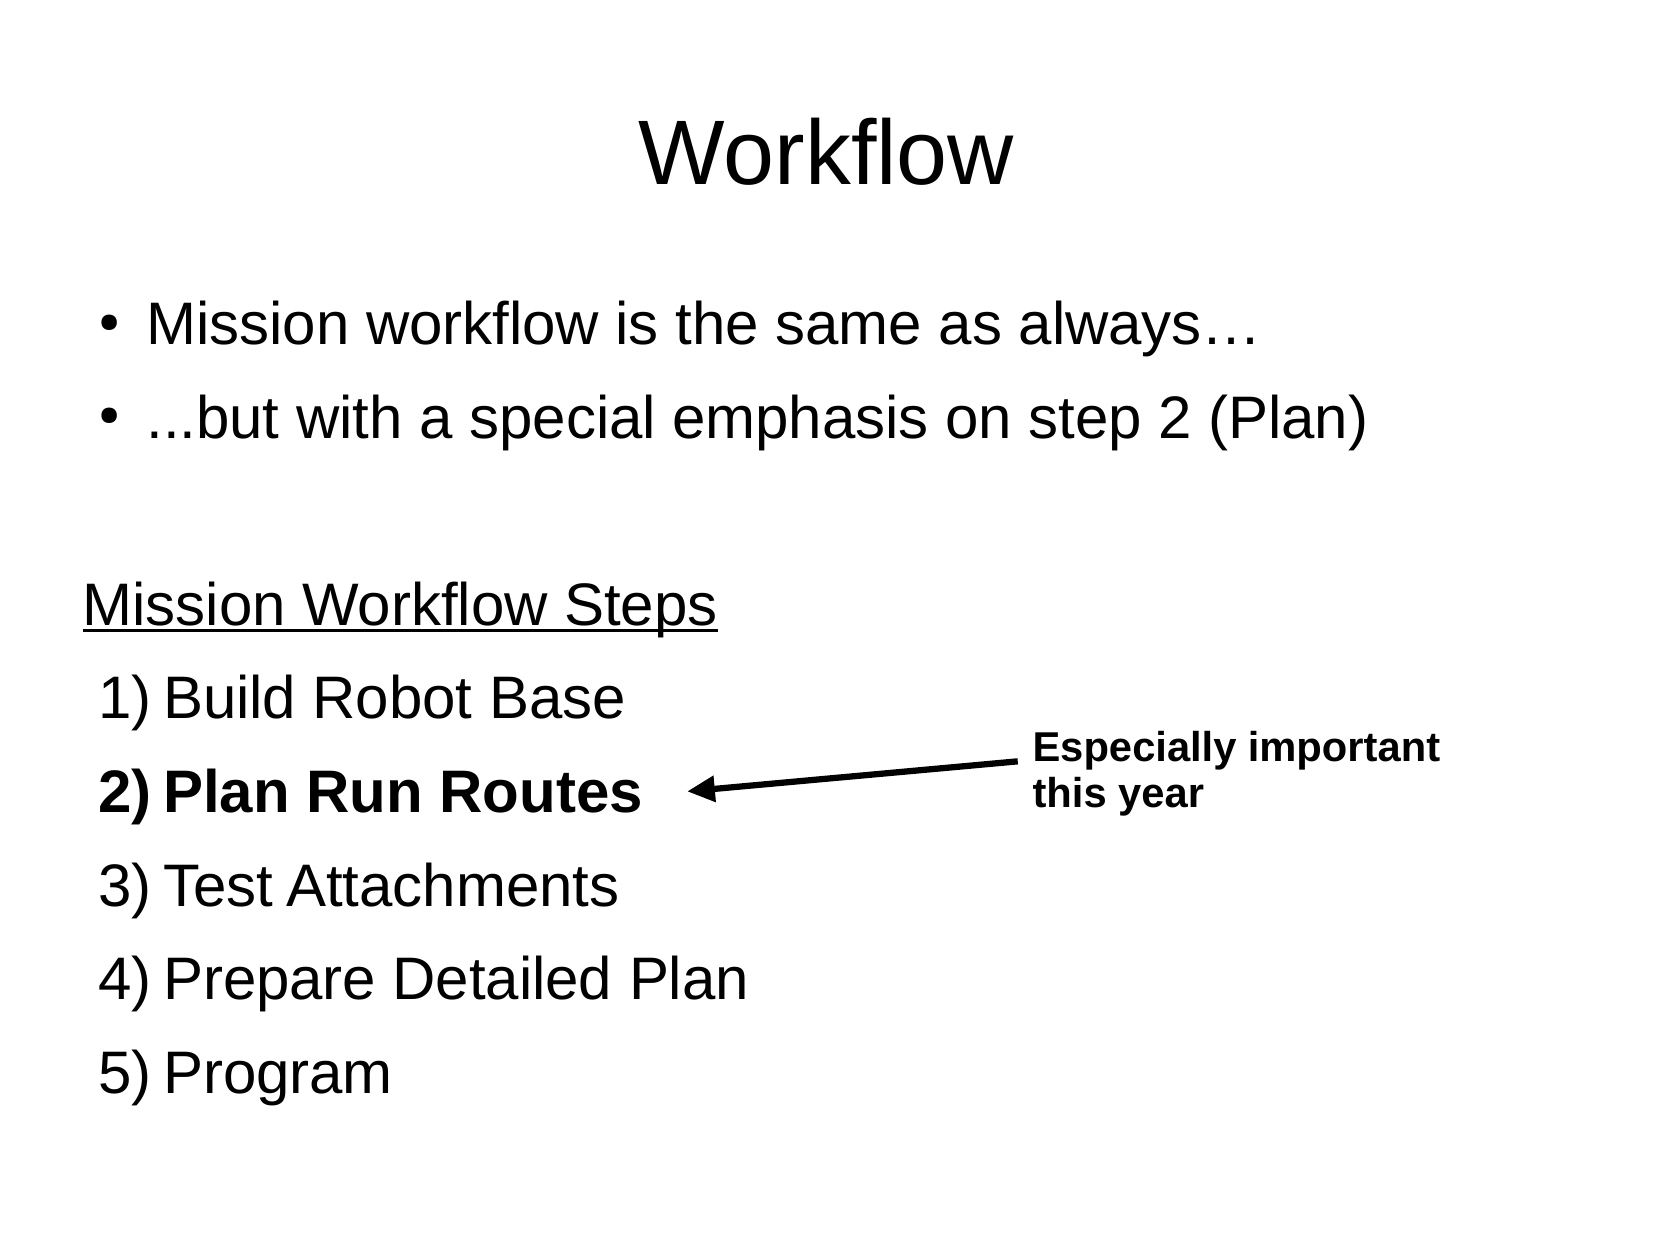

# Workflow
Mission workflow is the same as always…
...but with a special emphasis on step 2 (Plan)
Mission Workflow Steps
 Build Robot Base
 Plan Run Routes
 Test Attachments
 Prepare Detailed Plan
 Program
Especially important this year